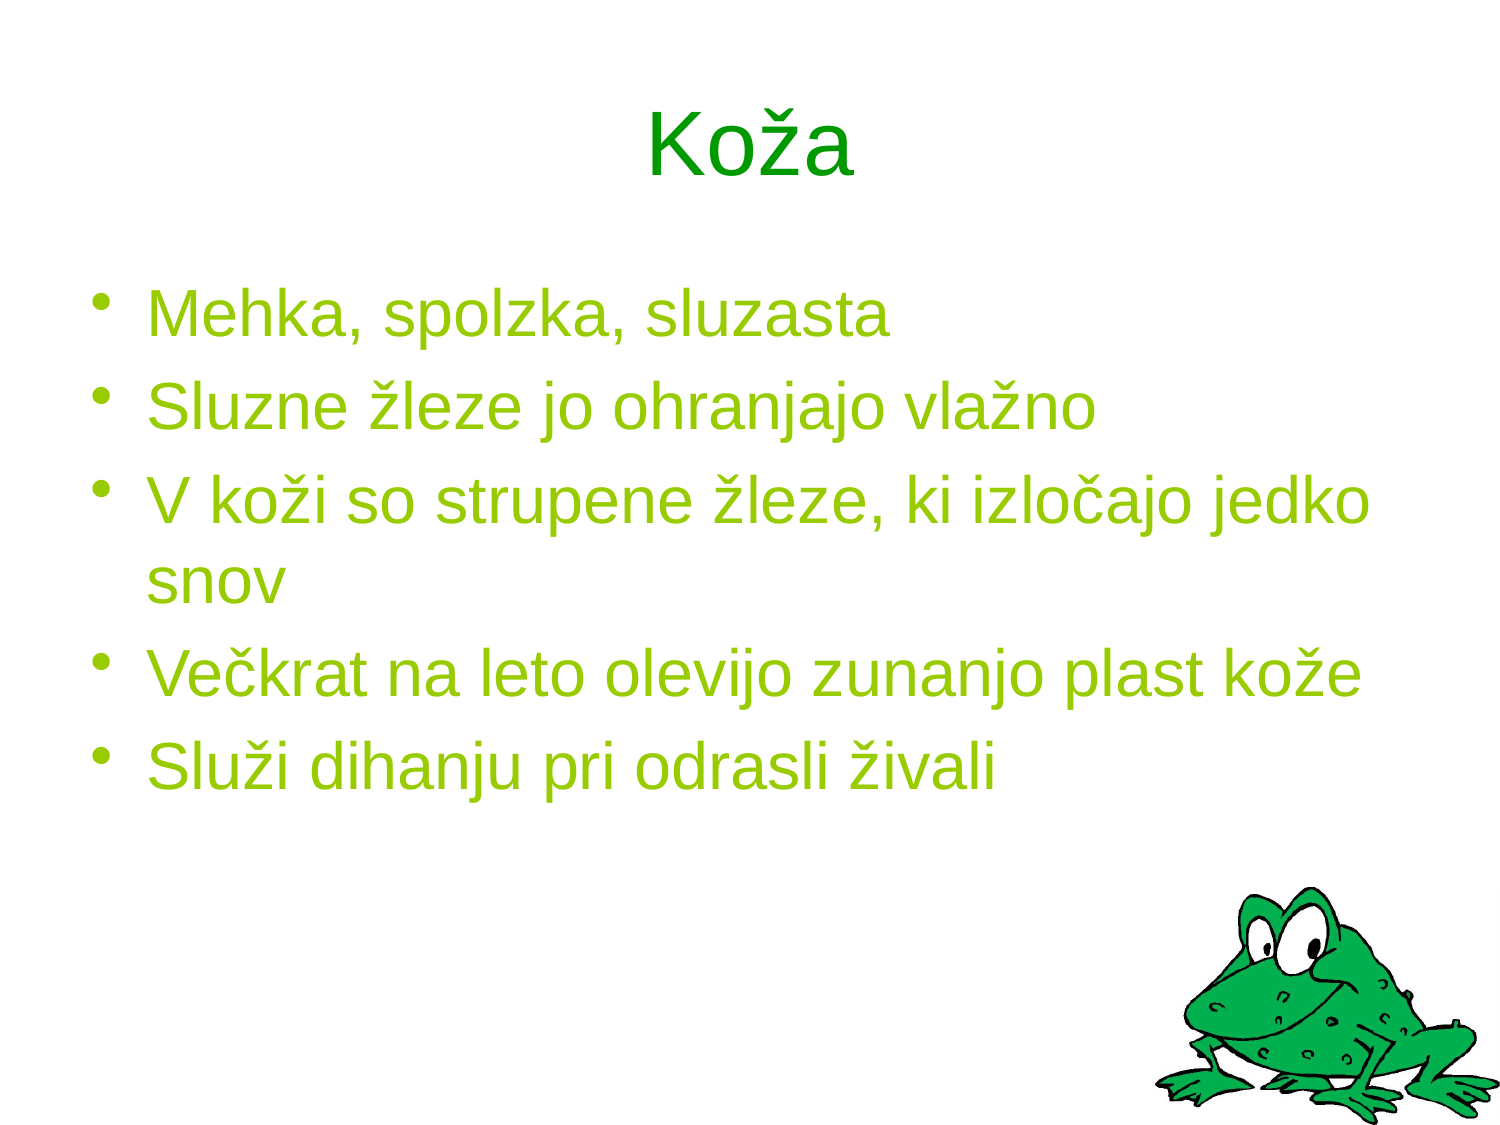

# Koža
Mehka, spolzka, sluzasta
Sluzne žleze jo ohranjajo vlažno
V koži so strupene žleze, ki izločajo jedko snov
Večkrat na leto olevijo zunanjo plast kože
Služi dihanju pri odrasli živali